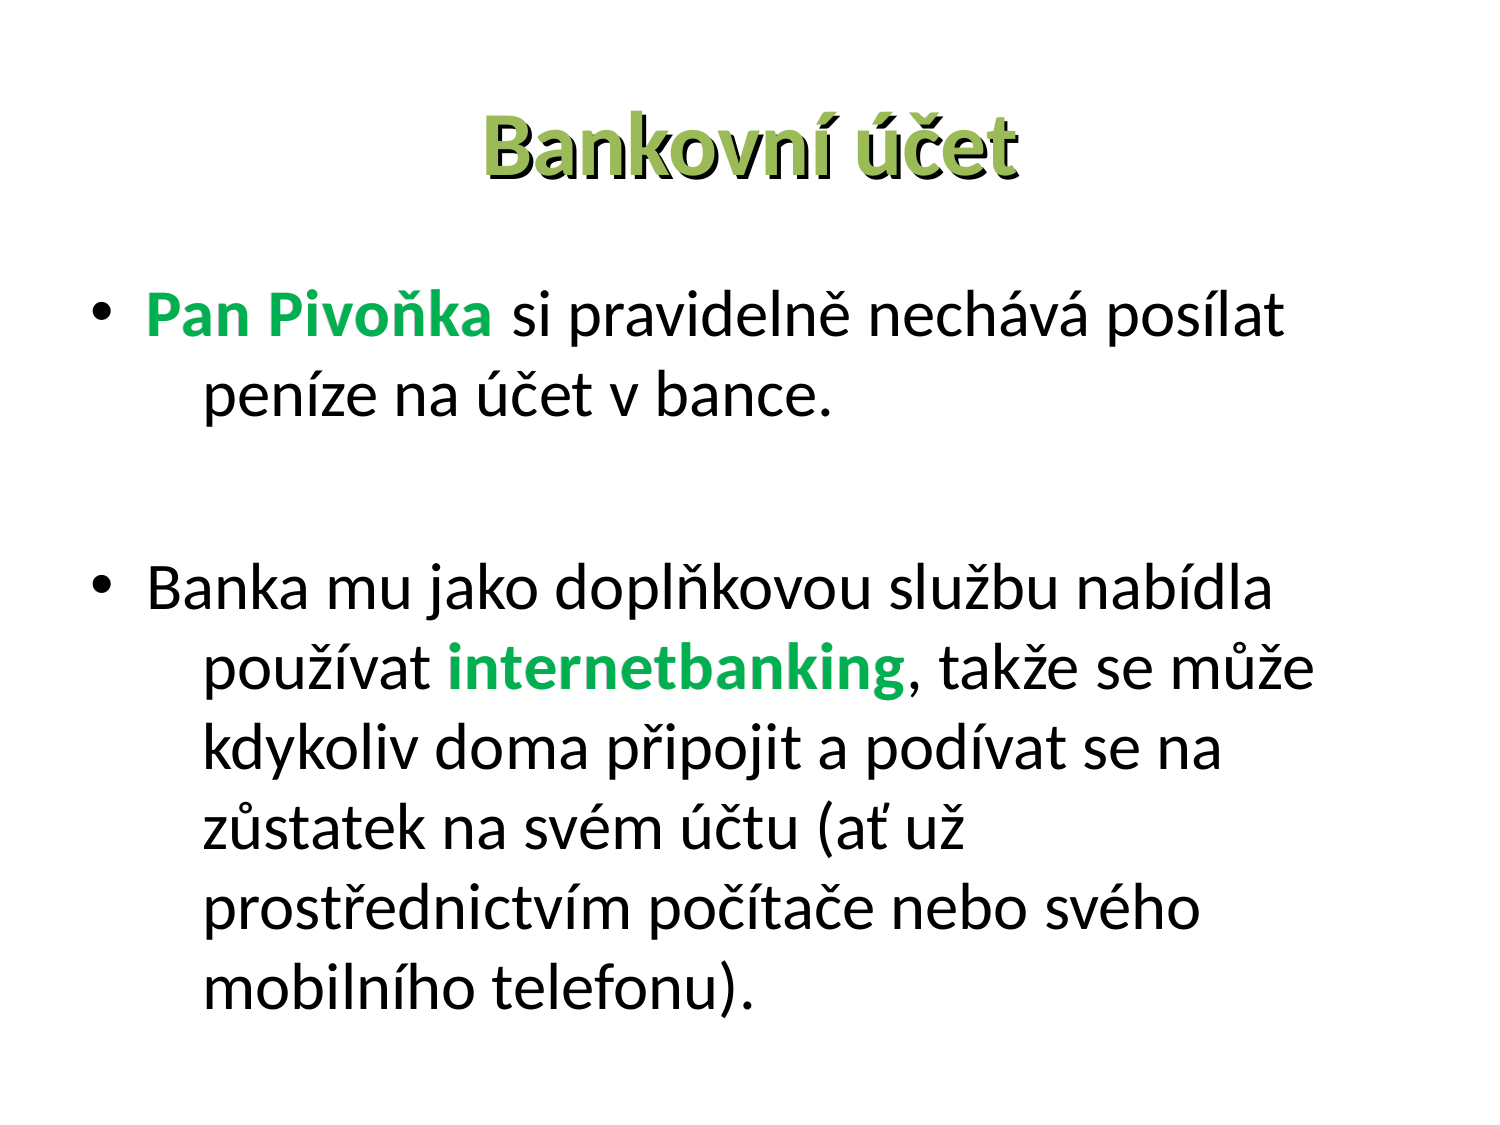

# Bankovní účet
Pan Pivoňka si pravidelně nechává posílat peníze na účet v bance.
Banka mu jako doplňkovou službu nabídla používat internetbanking, takže se může kdykoliv doma připojit a podívat se na zůstatek na svém účtu (ať už prostřednictvím počítače nebo svého mobilního telefonu).